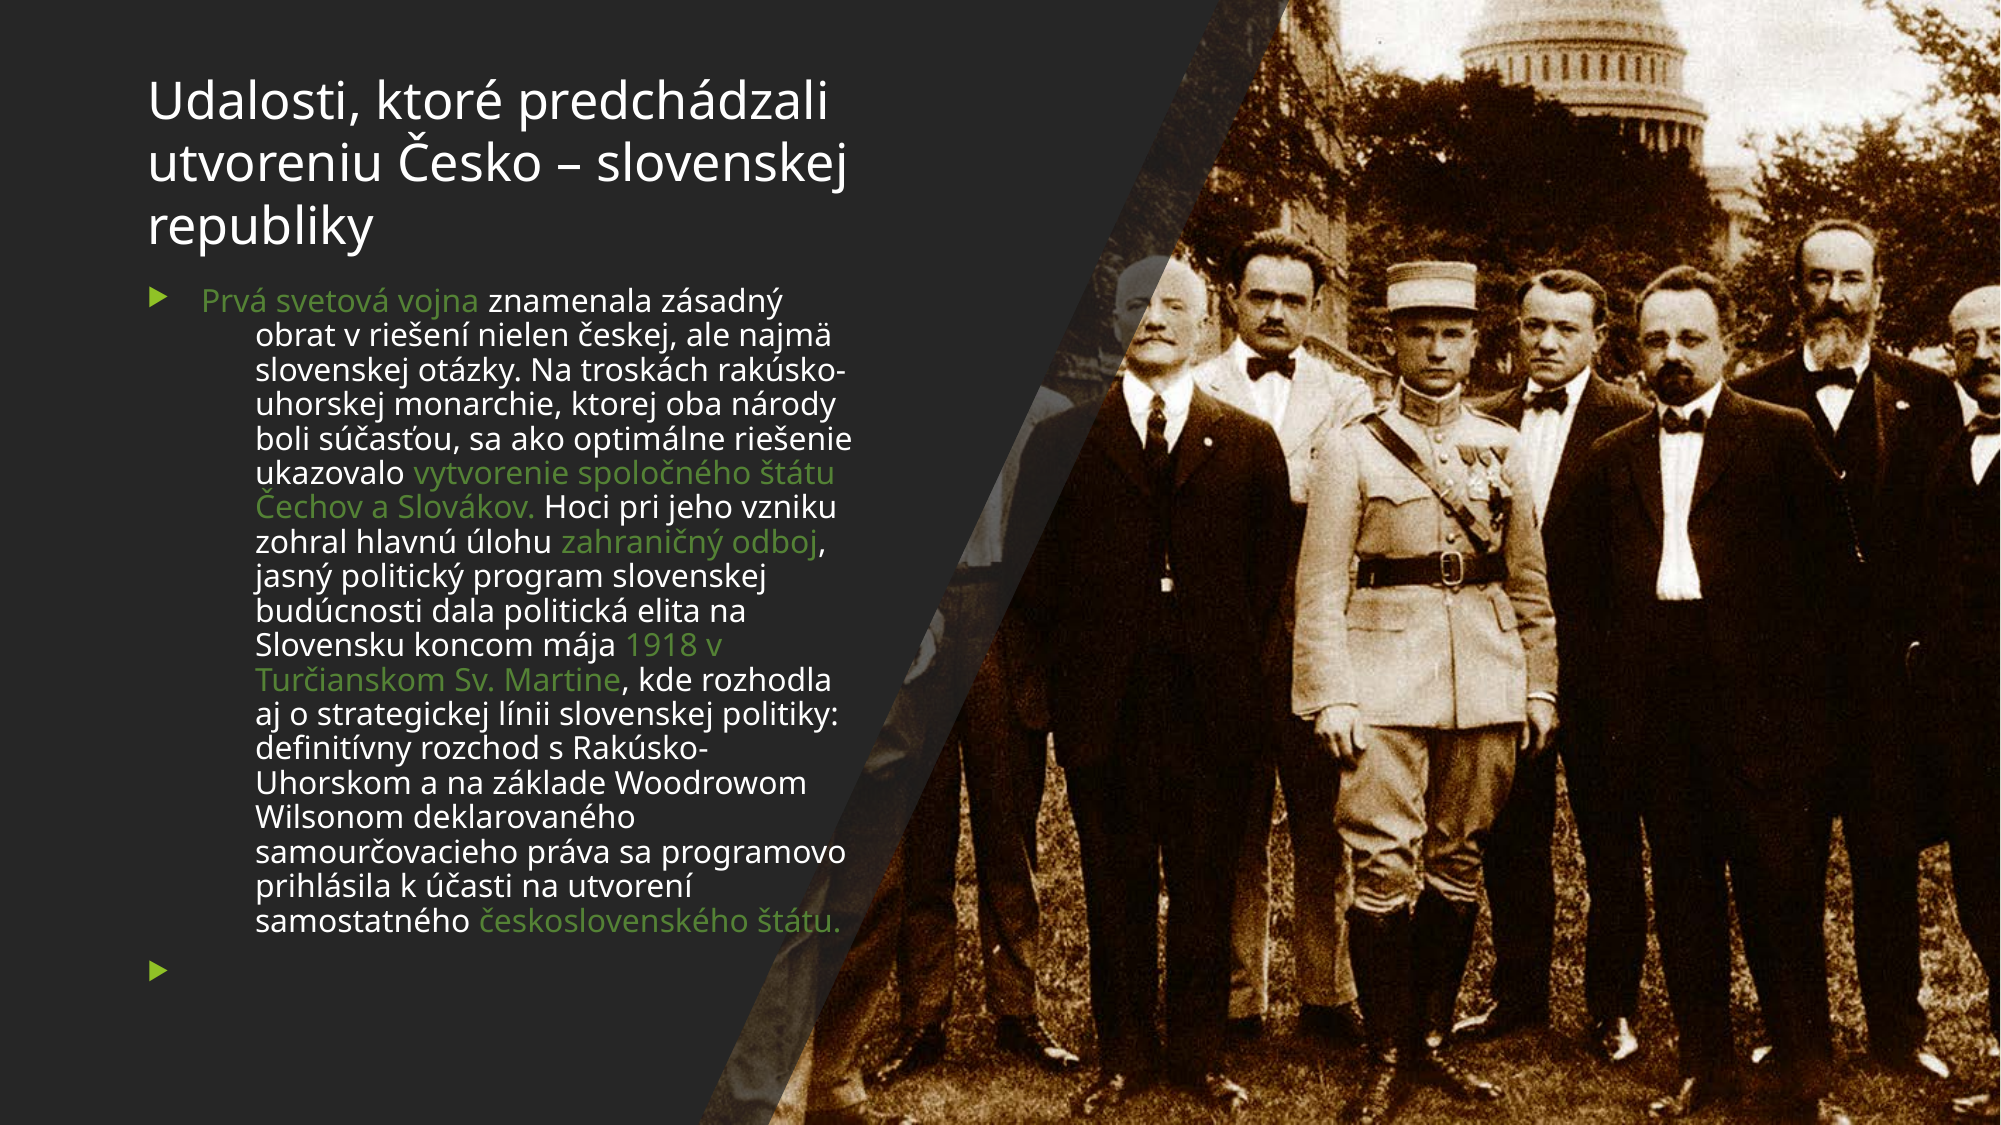

# Udalosti, ktoré predchádzali utvoreniu Česko – slovenskej republiky
Prvá svetová vojna znamenala zásadný obrat v riešení nielen českej, ale najmä slovenskej otázky. Na troskách rakúsko-uhorskej monarchie, ktorej oba národy boli súčasťou, sa ako optimálne riešenie ukazovalo vytvorenie spoločného štátu Čechov a Slovákov. Hoci pri jeho vzniku zohral hlavnú úlohu zahraničný odboj, jasný politický program slovenskej budúcnosti dala politická elita na Slovensku koncom mája 1918 v Turčianskom Sv. Martine, kde rozhodla aj o strategickej línii slovenskej politiky: definitívny rozchod s Rakúsko-Uhorskom a na základe Woodrowom Wilsonom deklarovaného samourčovacieho práva sa programovo prihlásila k účasti na utvorení samostatného československého štátu.